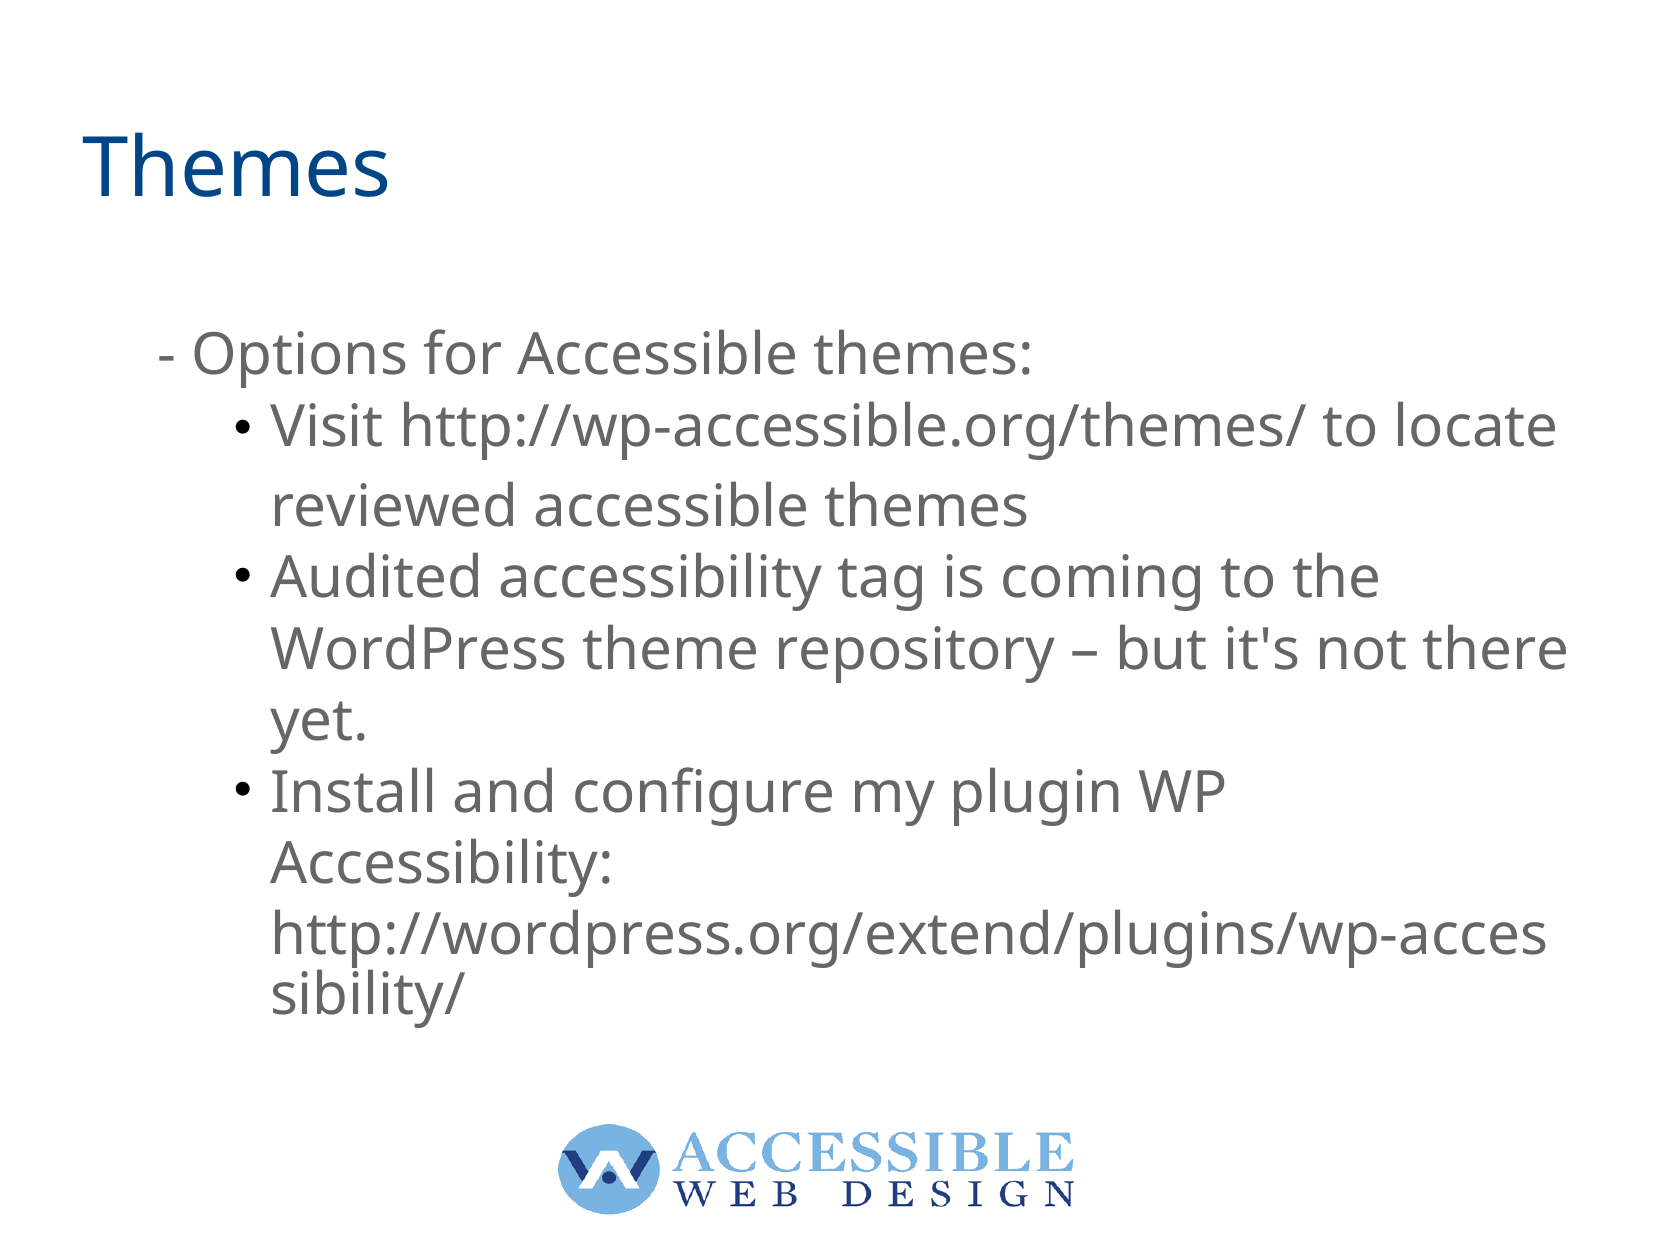

Themes
	- Options for Accessible themes:
Visit http://wp-accessible.org/themes/ to locate reviewed accessible themes
Audited accessibility tag is coming to the WordPress theme repository – but it's not there yet.
Install and configure my plugin WP Accessibility: http://wordpress.org/extend/plugins/wp-accessibility/